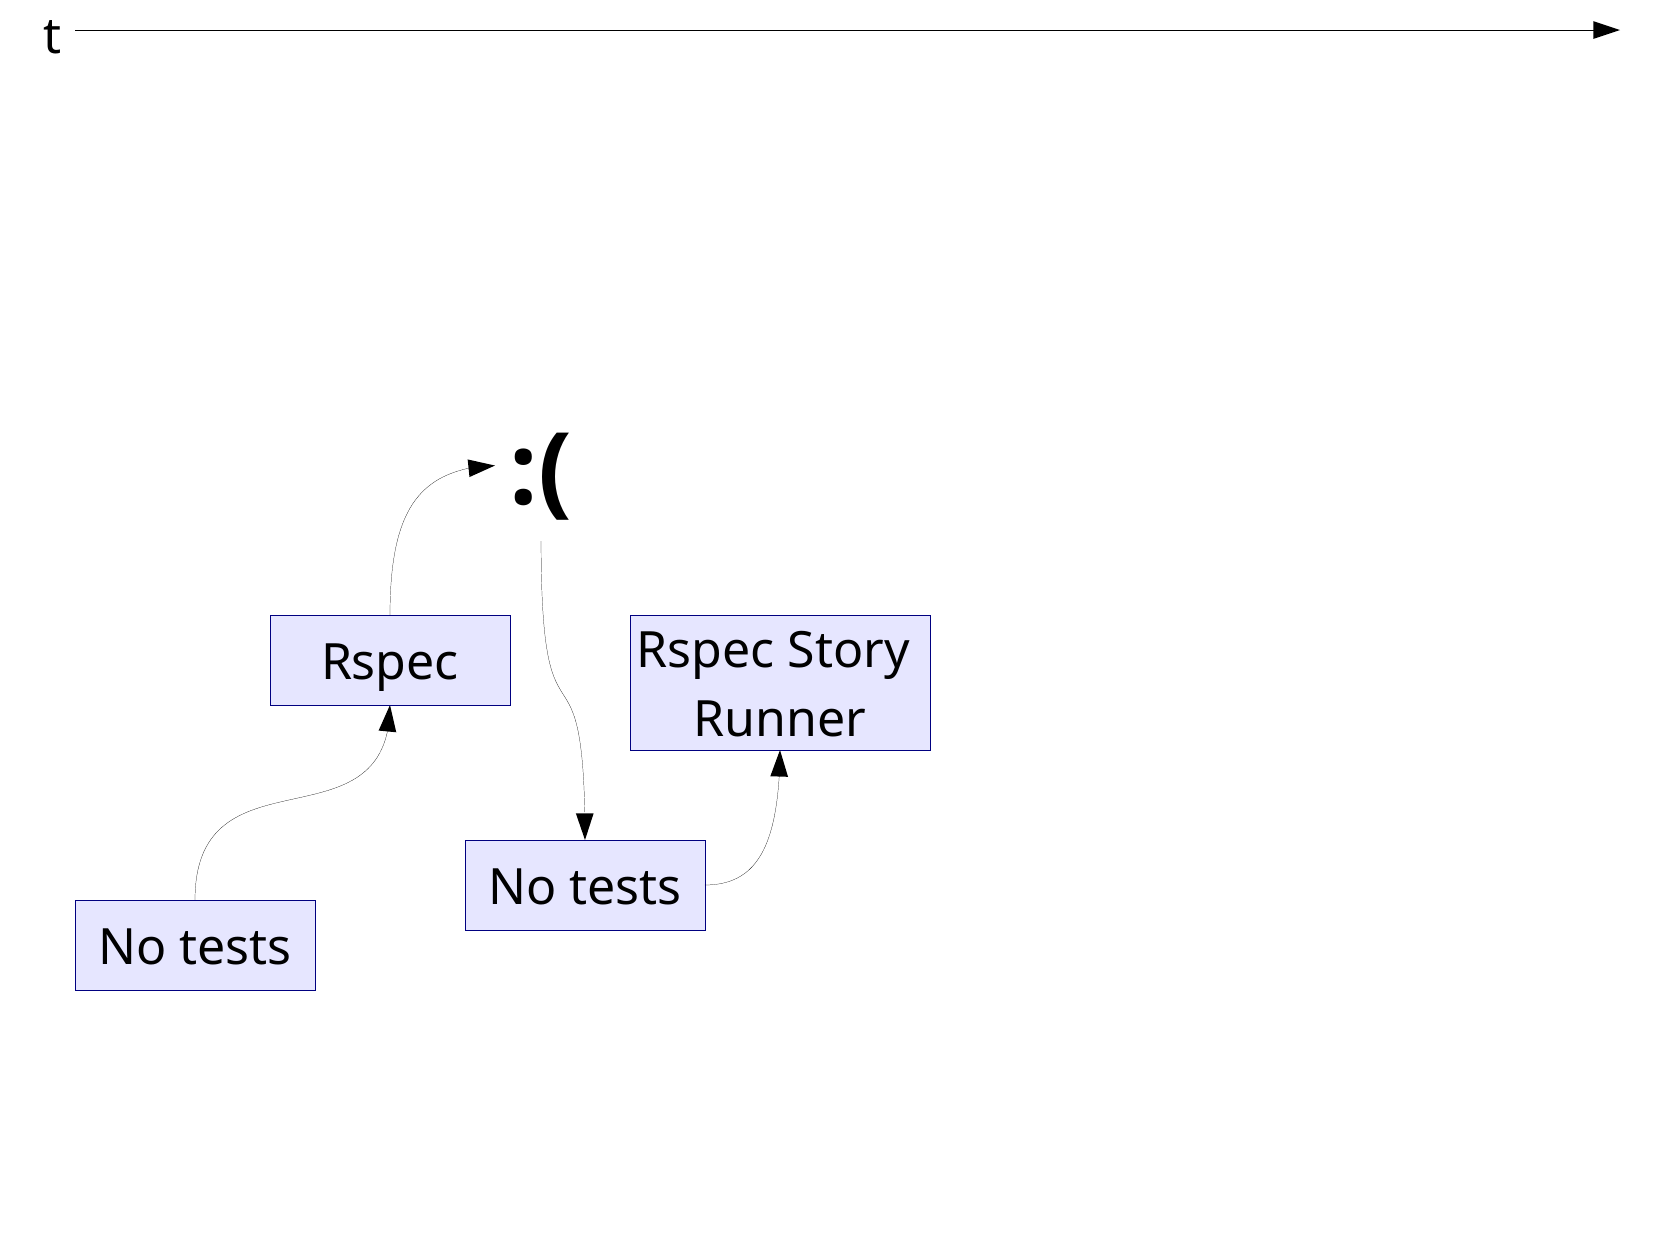

t
:(
Rspec
Rspec Story
Runner
No tests
No tests